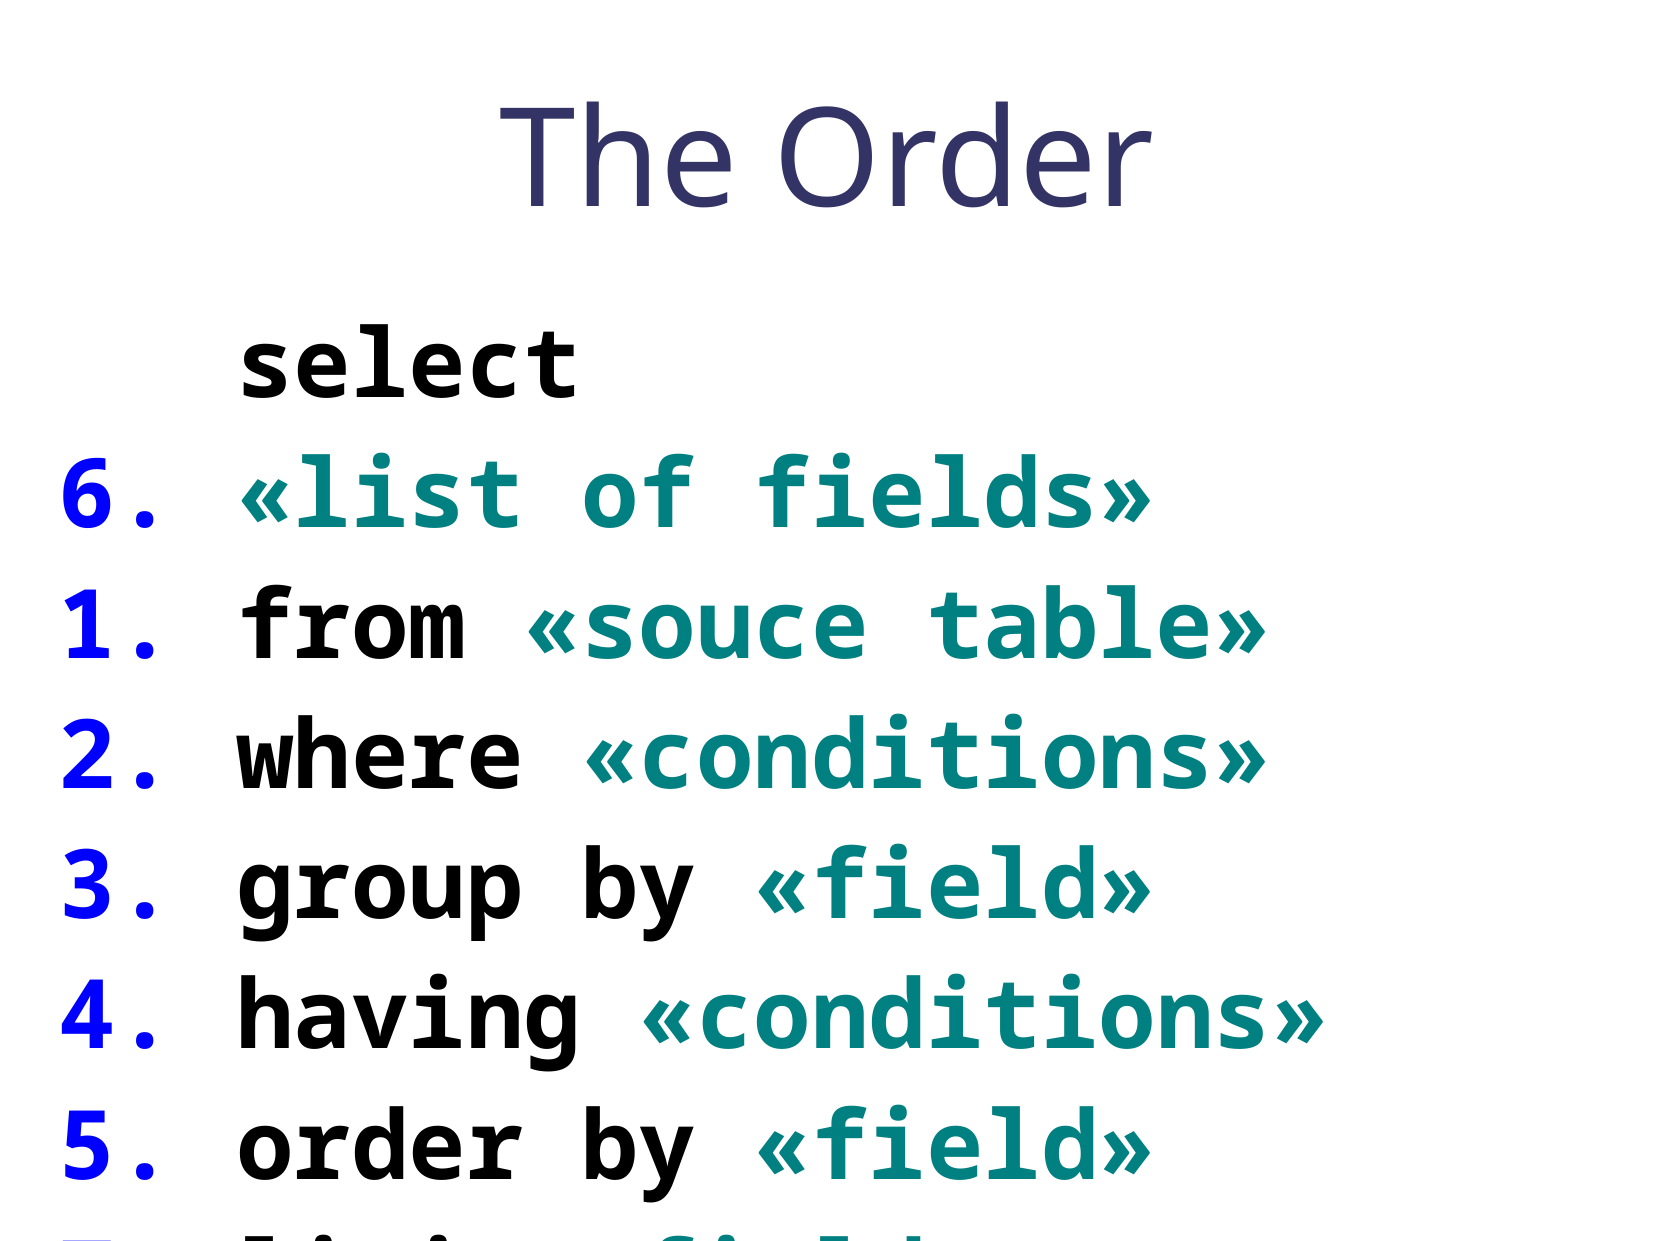

# The Order
6.
1.
2.
3.
4.
5.
7.
select
«list of fields»
from «souce table»
where «conditions»
group by «field»
having «conditions»
order by «field»
limit «field»;